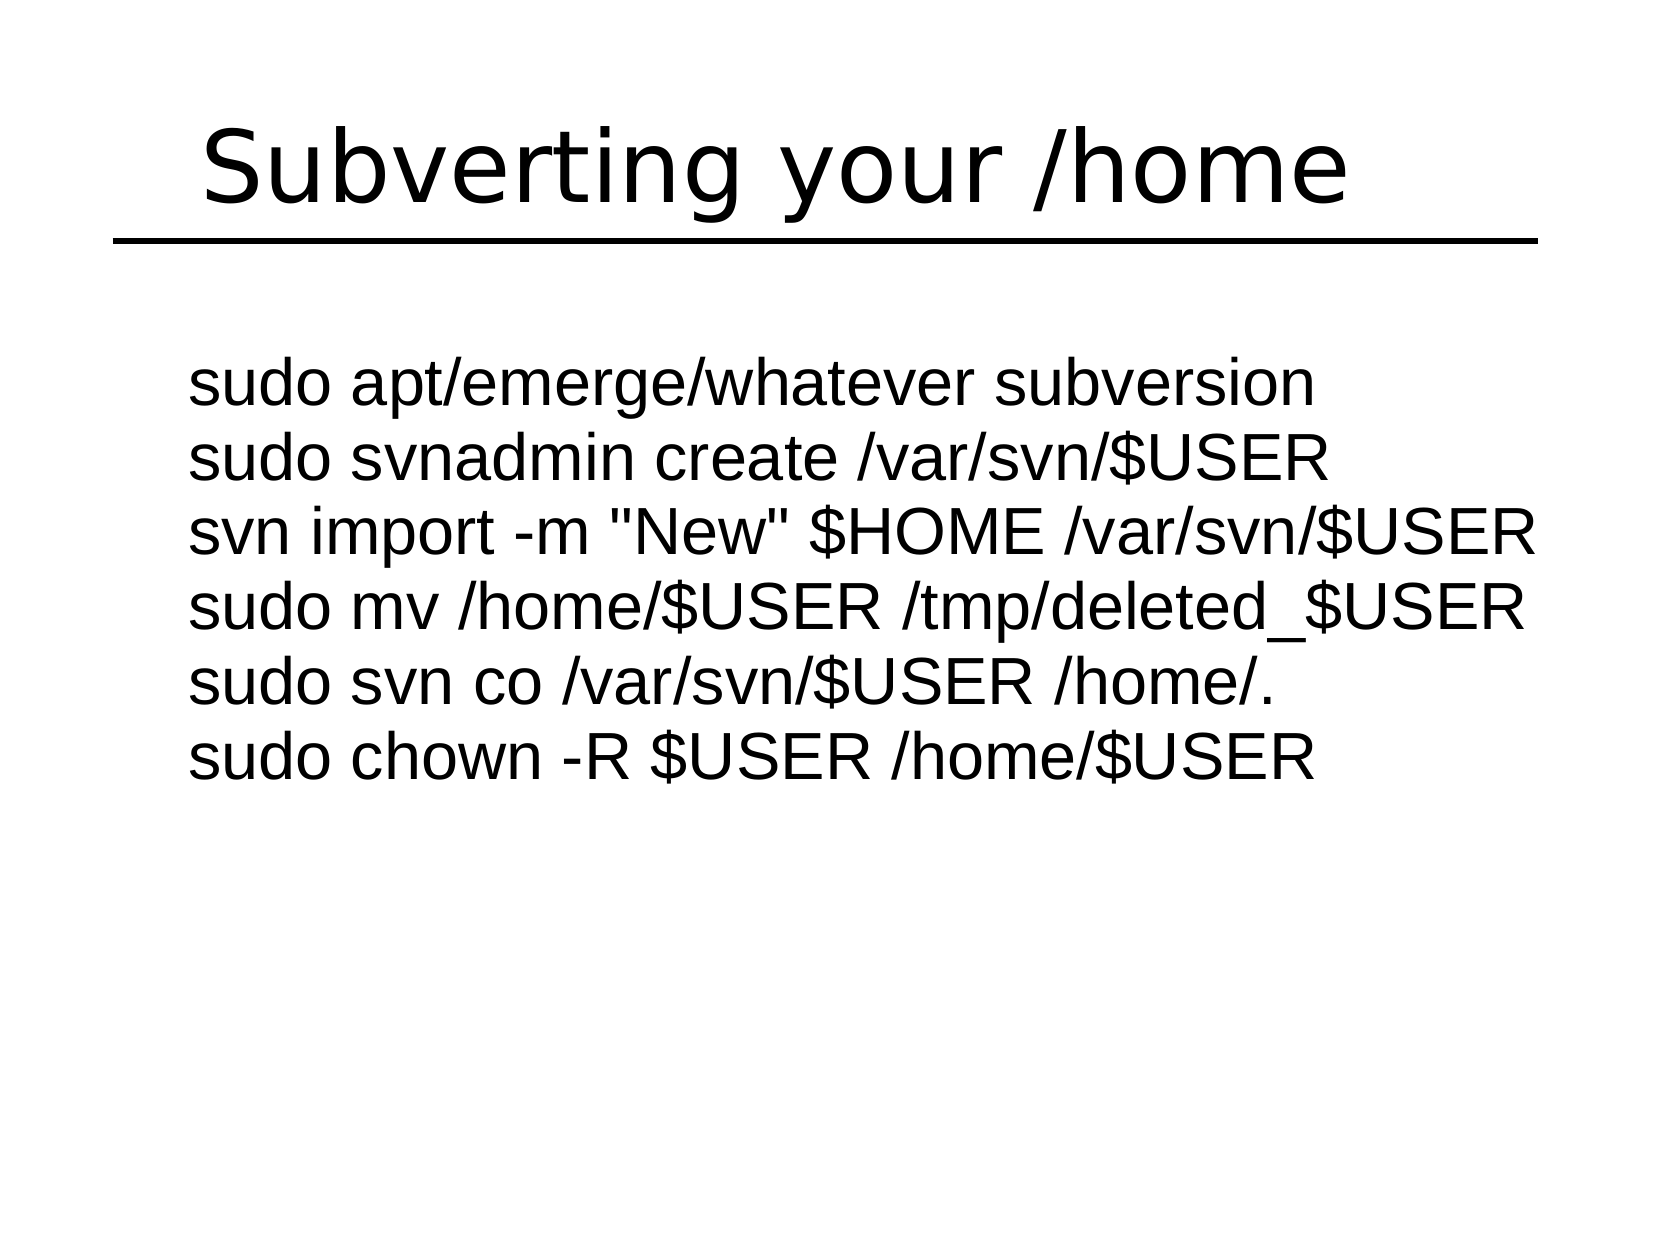

Subverting your /home
 sudo apt/emerge/whatever subversion
 sudo svnadmin create /var/svn/$USER
 svn import -m "New" $HOME /var/svn/$USER
 sudo mv /home/$USER /tmp/deleted_$USER
 sudo svn co /var/svn/$USER /home/.
 sudo chown -R $USER /home/$USER